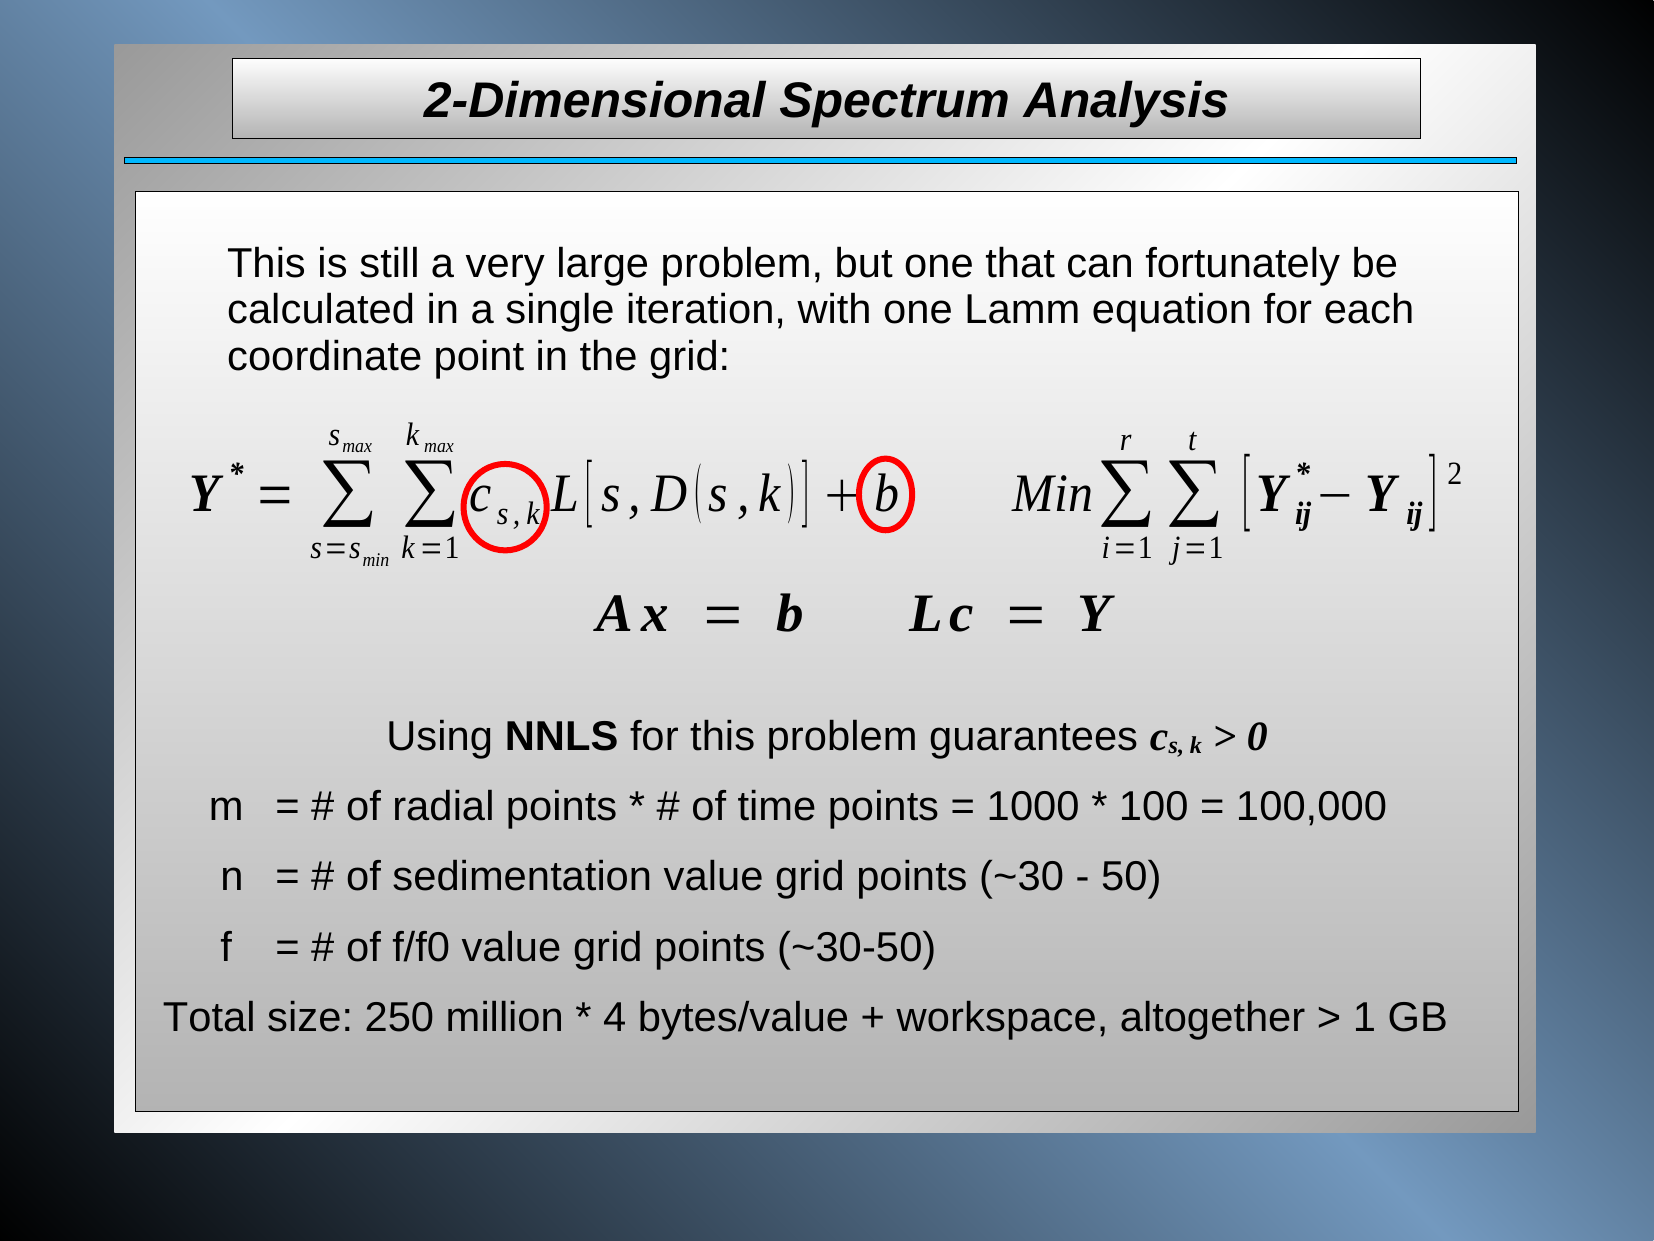

2-Dimensional Spectrum Analysis
This is still a very large problem, but one that can fortunately be calculated in a single iteration, with one Lamm equation for each coordinate point in the grid:
Using NNLS for this problem guarantees cs, k > 0
 m	= # of radial points * # of time points = 1000 * 100 = 100,000
 n 	= # of sedimentation value grid points (~30 - 50)
 f	= # of f/f0 value grid points (~30-50)
Total size: 250 million * 4 bytes/value + workspace, altogether > 1 GB